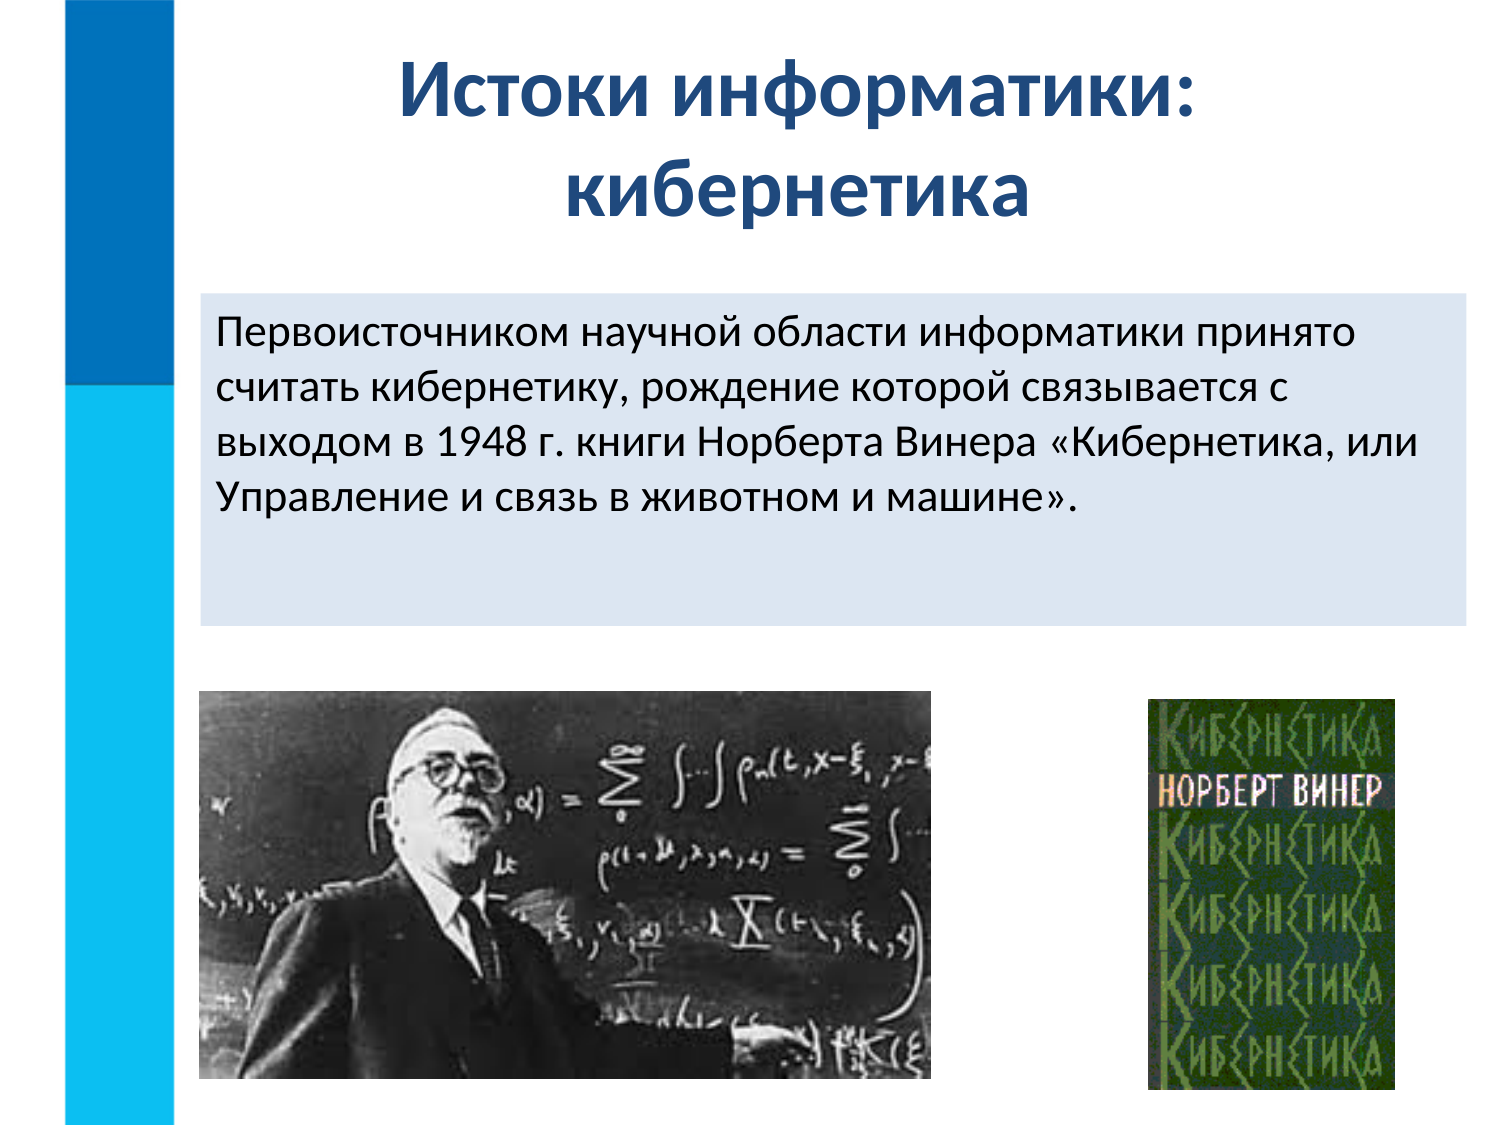

Истоки информатики: кибернетика
Первоисточником научной области информатики принято считать кибернетику, рождение которой связывается с выходом в 1948 г. книги Норберта Винера «Кибернетика, или Управление и связь в животном и машине».